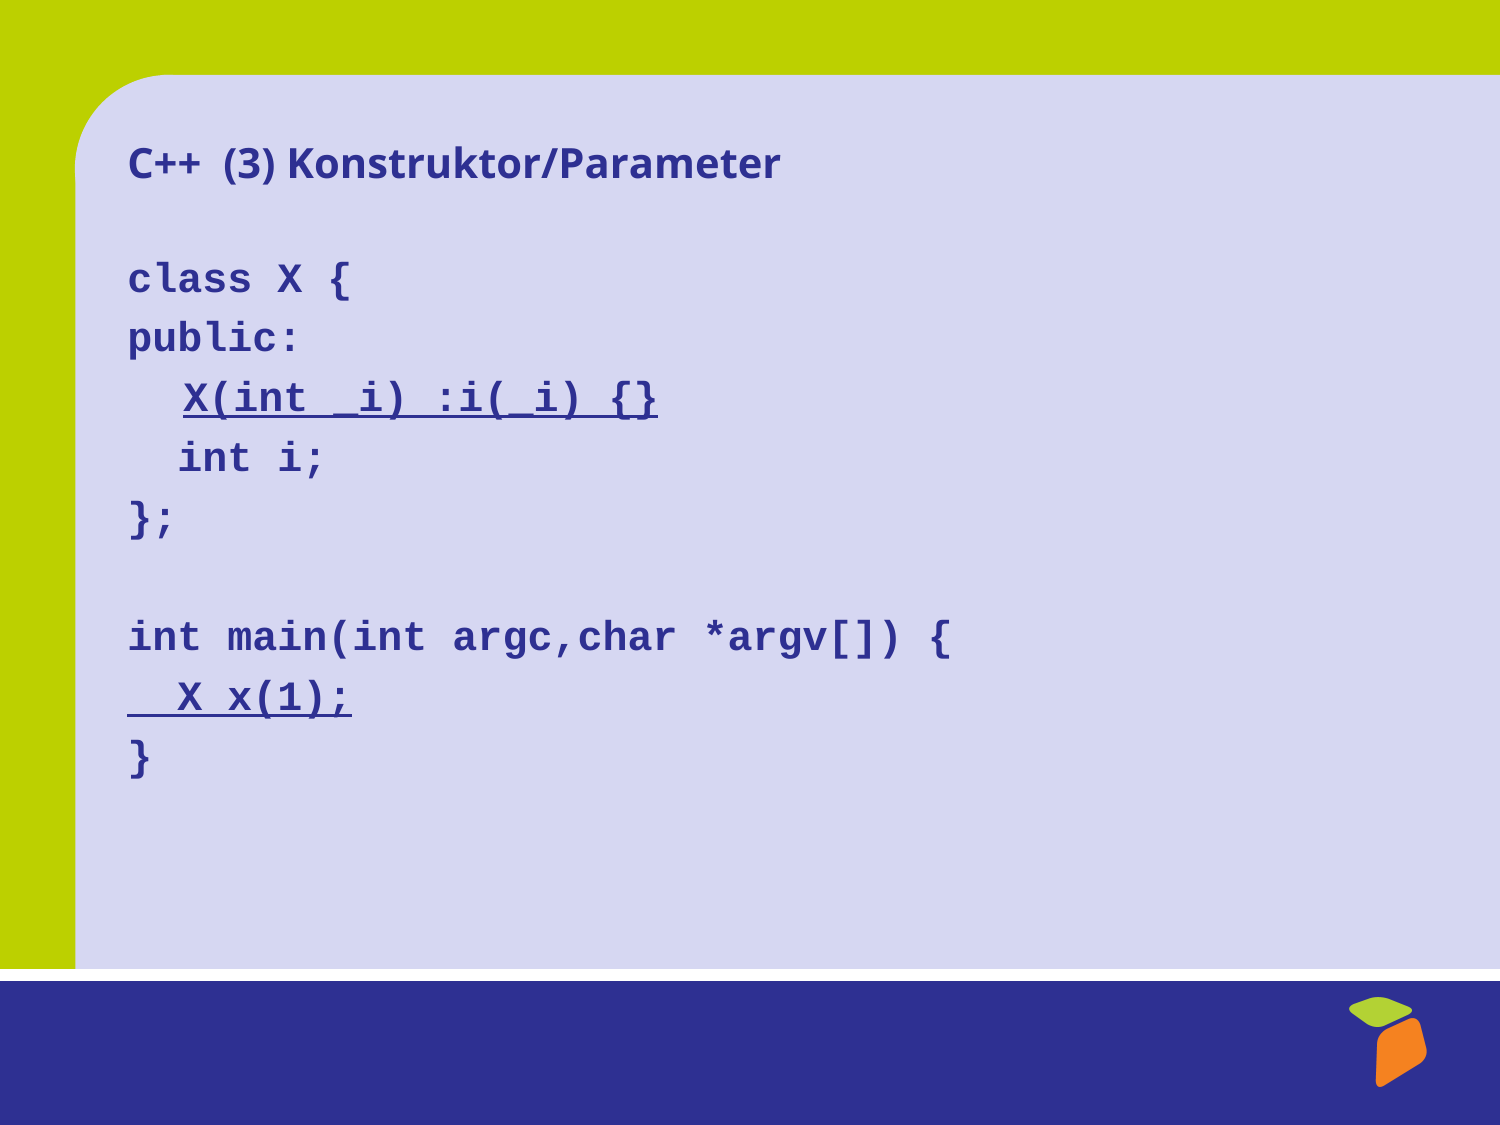

# C++ (3) Konstruktor/Parameter
class X {
public:
	X(int _i) :i(_i) {}
 int i;
};
int main(int argc,char *argv[]) {
 X x(1);
}